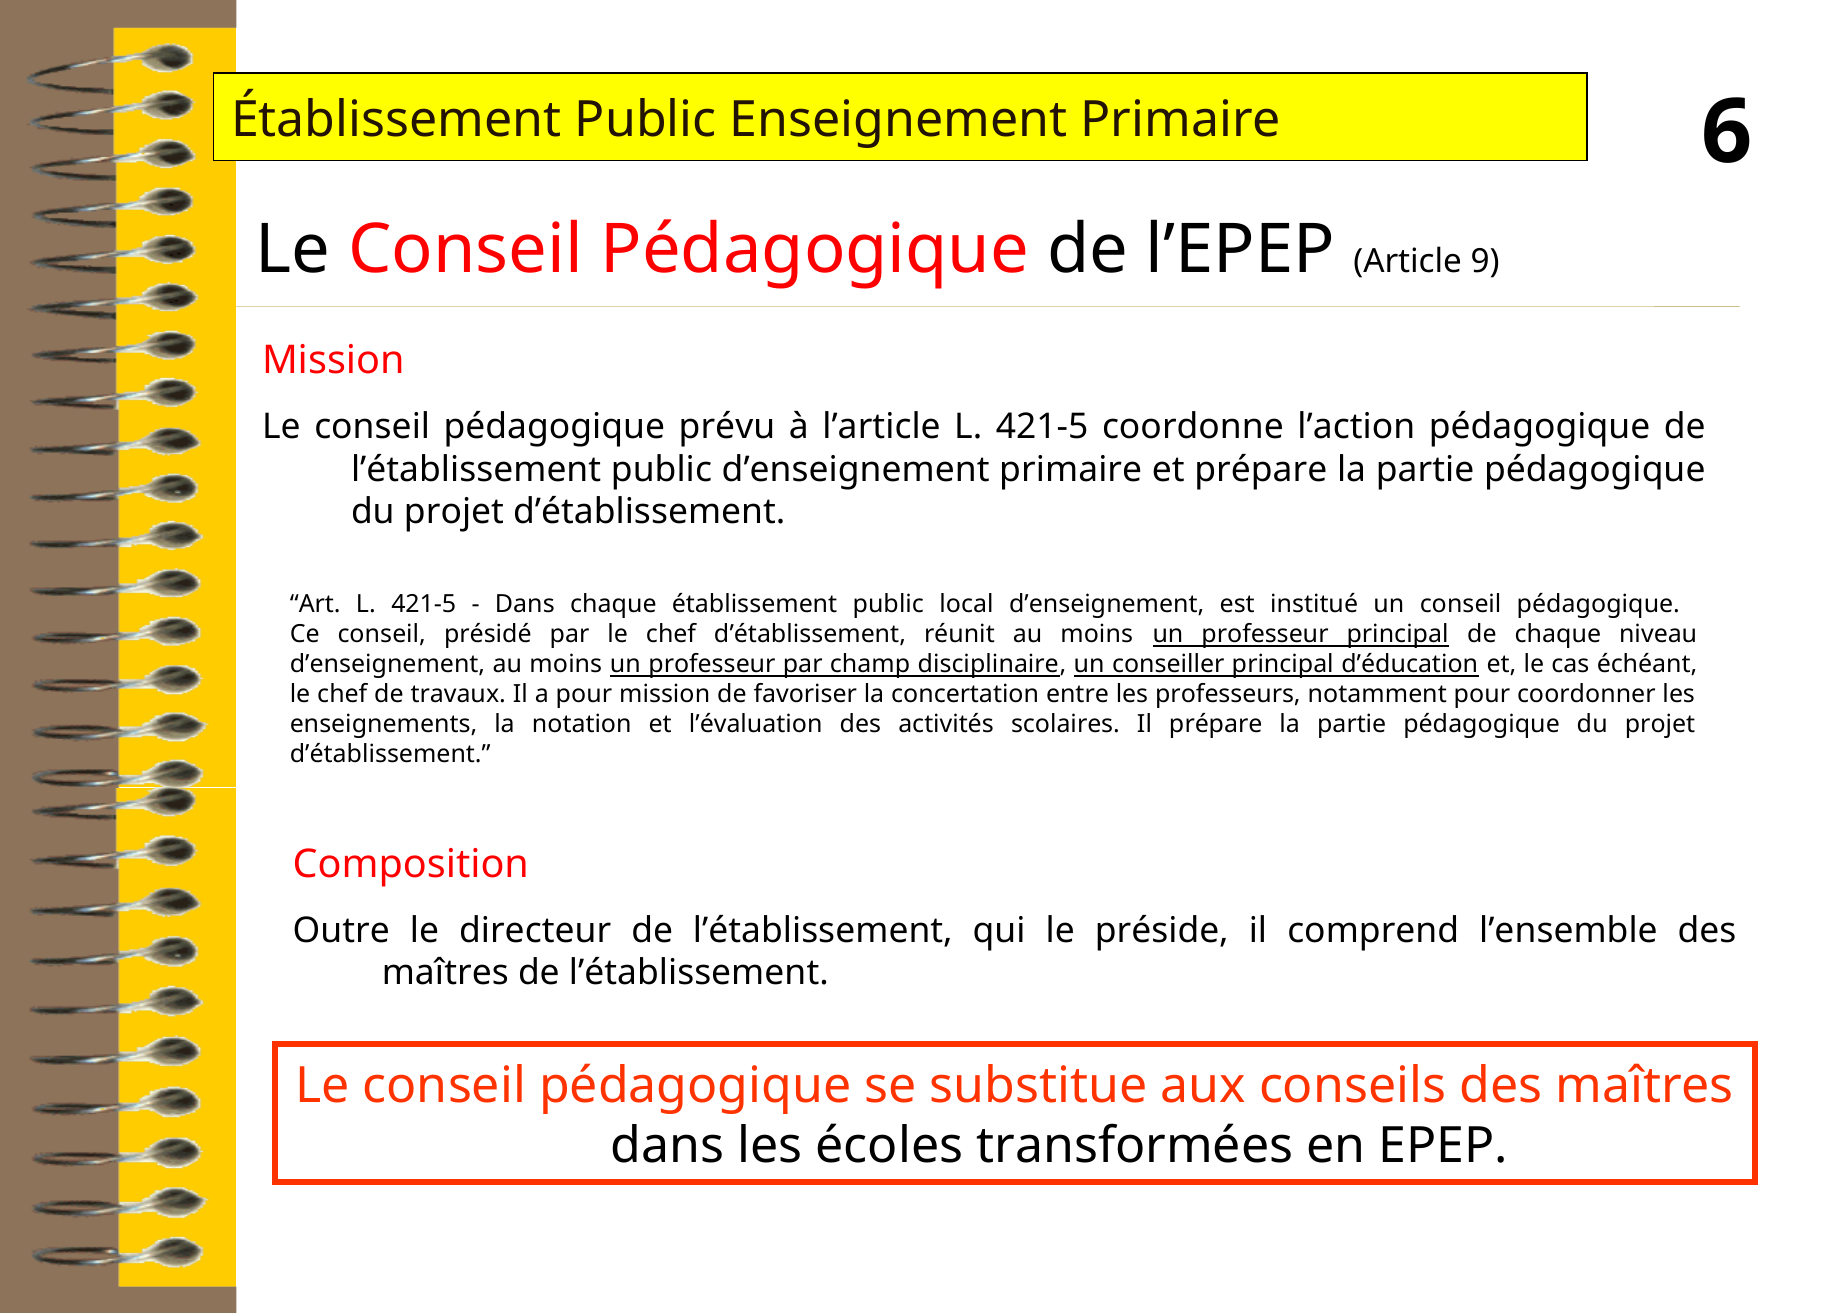

6
# Établissement Public Enseignement Primaire
Le Conseil Pédagogique de l’EPEP (Article 9)‏
Mission
Le conseil pédagogique prévu à l’article L. 421-5 coordonne l’action pédagogique de l’établissement public d’enseignement primaire et prépare la partie pédagogique du projet d’établissement.
“Art. L. 421-5 - Dans chaque établissement public local d’enseignement, est institué un conseil pédagogique.
Ce conseil, présidé par le chef d’établissement, réunit au moins un professeur principal de chaque niveau d’enseignement, au moins un professeur par champ disciplinaire, un conseiller principal d’éducation et, le cas échéant, le chef de travaux. Il a pour mission de favoriser la concertation entre les professeurs, notamment pour coordonner les enseignements, la notation et l’évaluation des activités scolaires. Il prépare la partie pédagogique du projet d’établissement.”
Composition
Outre le directeur de l’établissement, qui le préside, il comprend l’ensemble des maîtres de l’établissement.
Le conseil pédagogique se substitue aux conseils des maîtres dans les écoles transformées en EPEP.